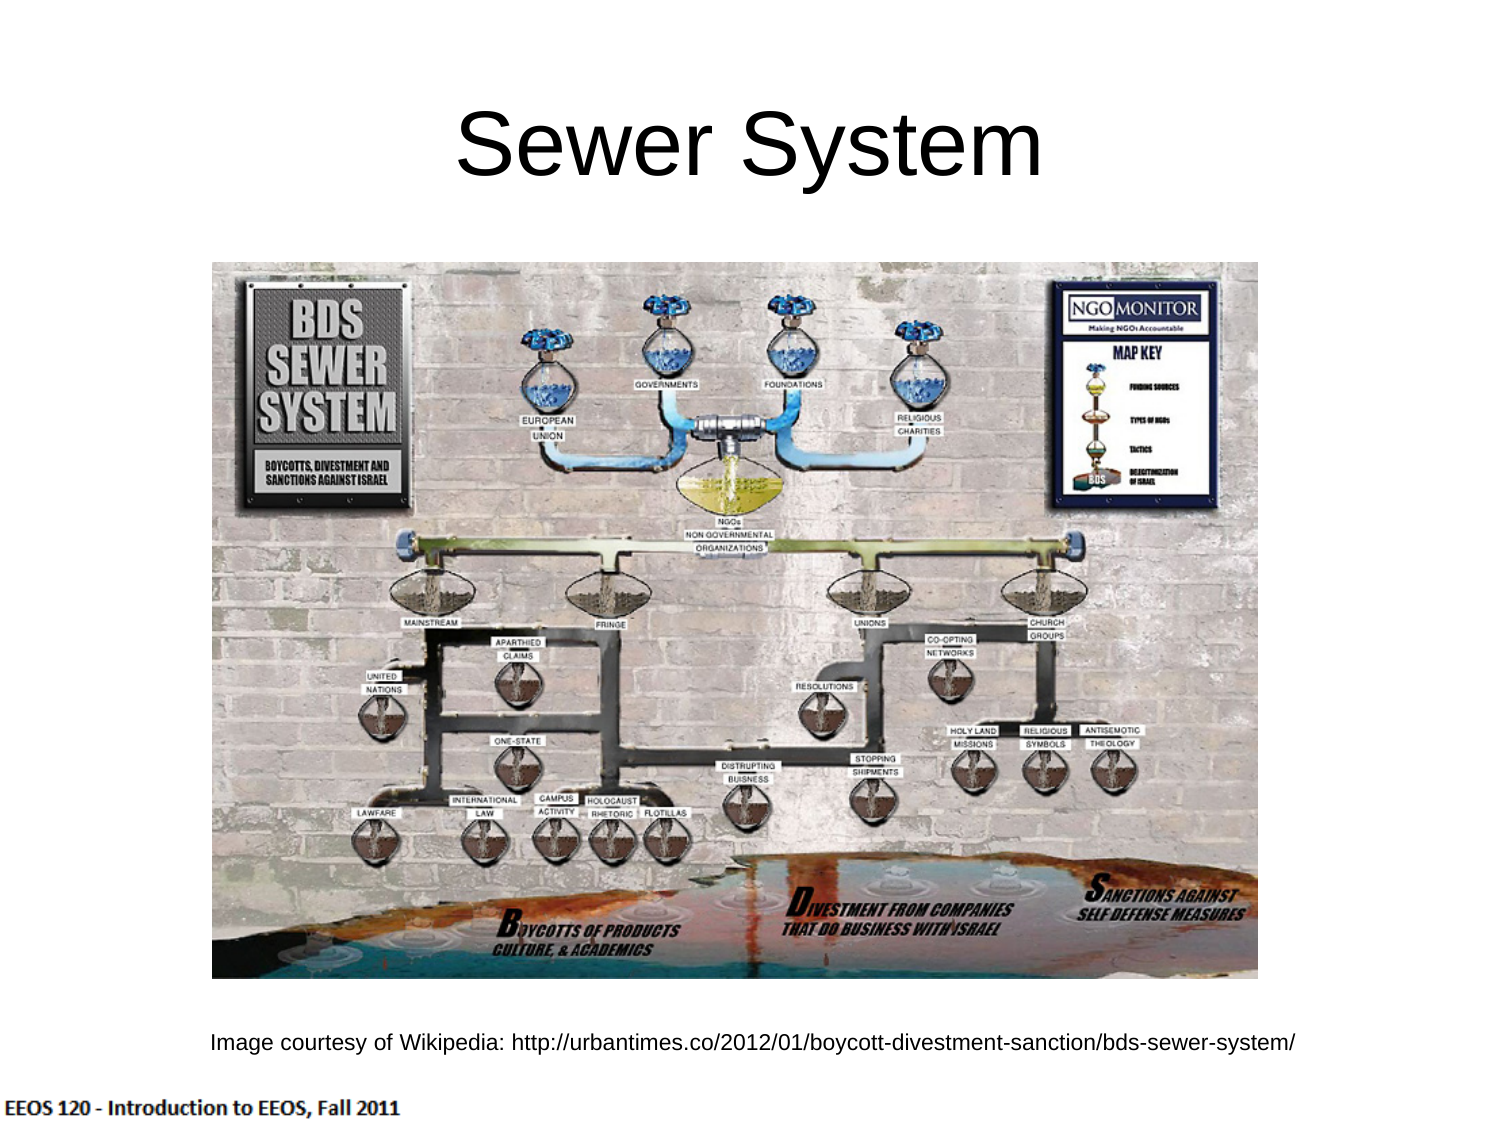

# Sewer System
Image courtesy of Wikipedia: http://urbantimes.co/2012/01/boycott-divestment-sanction/bds-sewer-system/